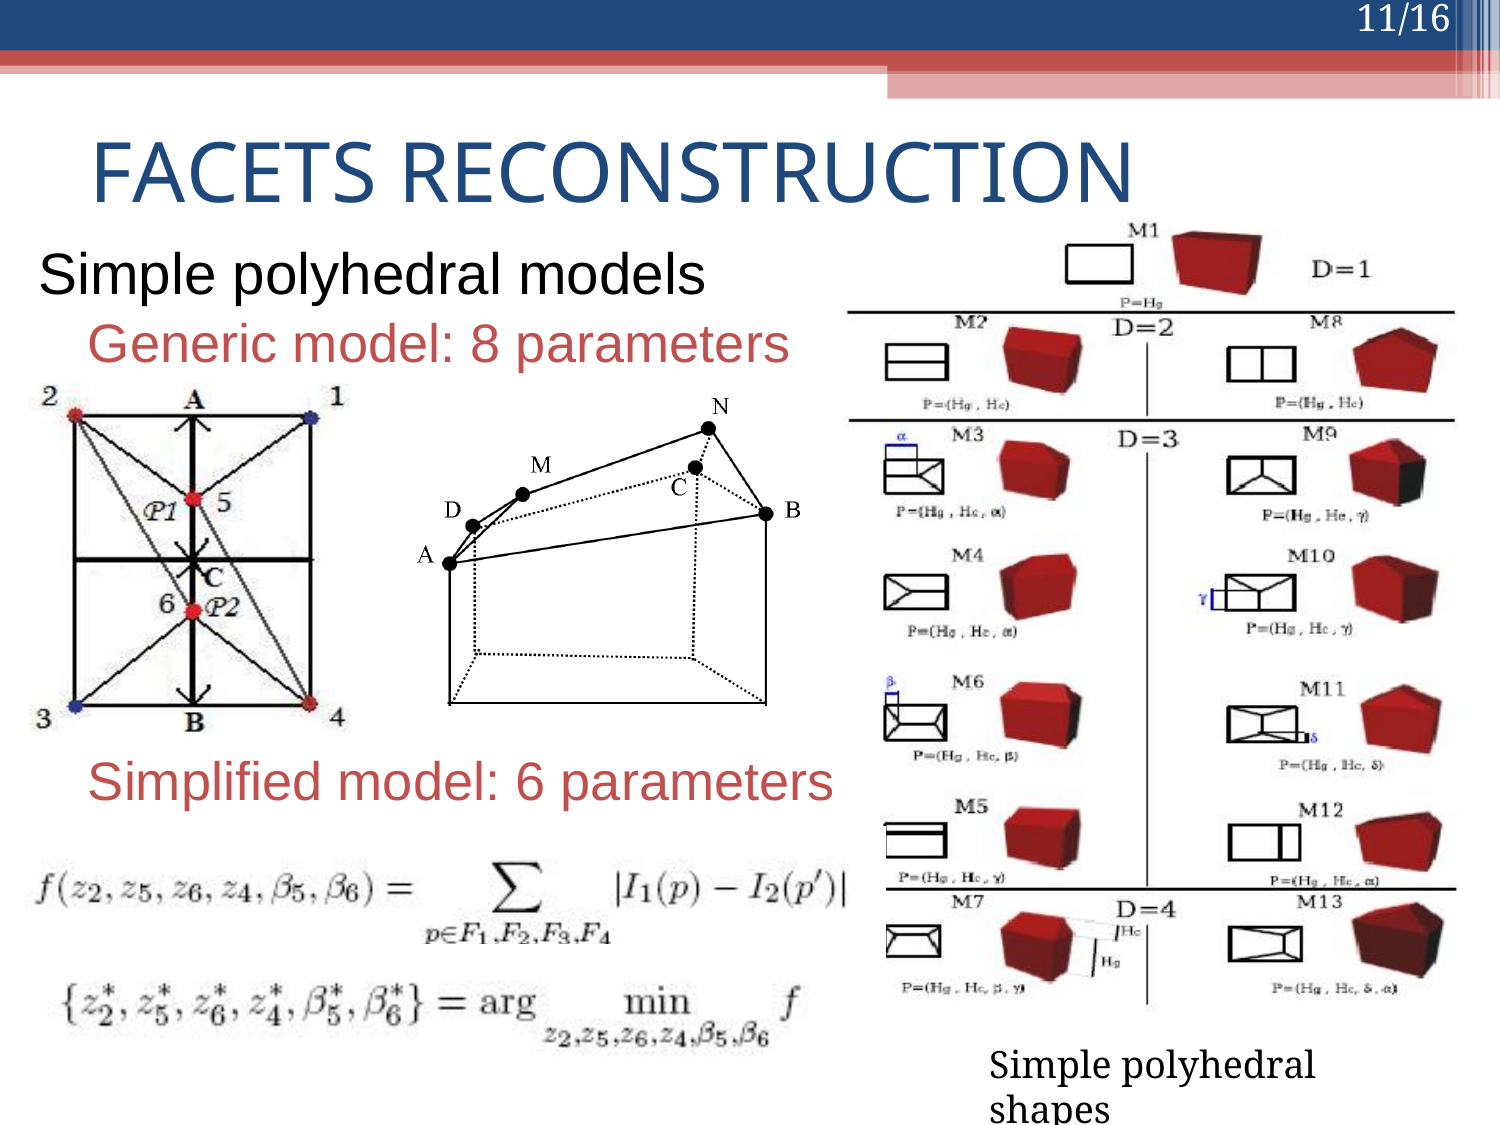

# FACETS RECONSTRUCTION
Simple polyhedral models
Generic model: 8 parameters
Simplified model: 6 parameters
Parameterization :
Simple polyhedral shapes